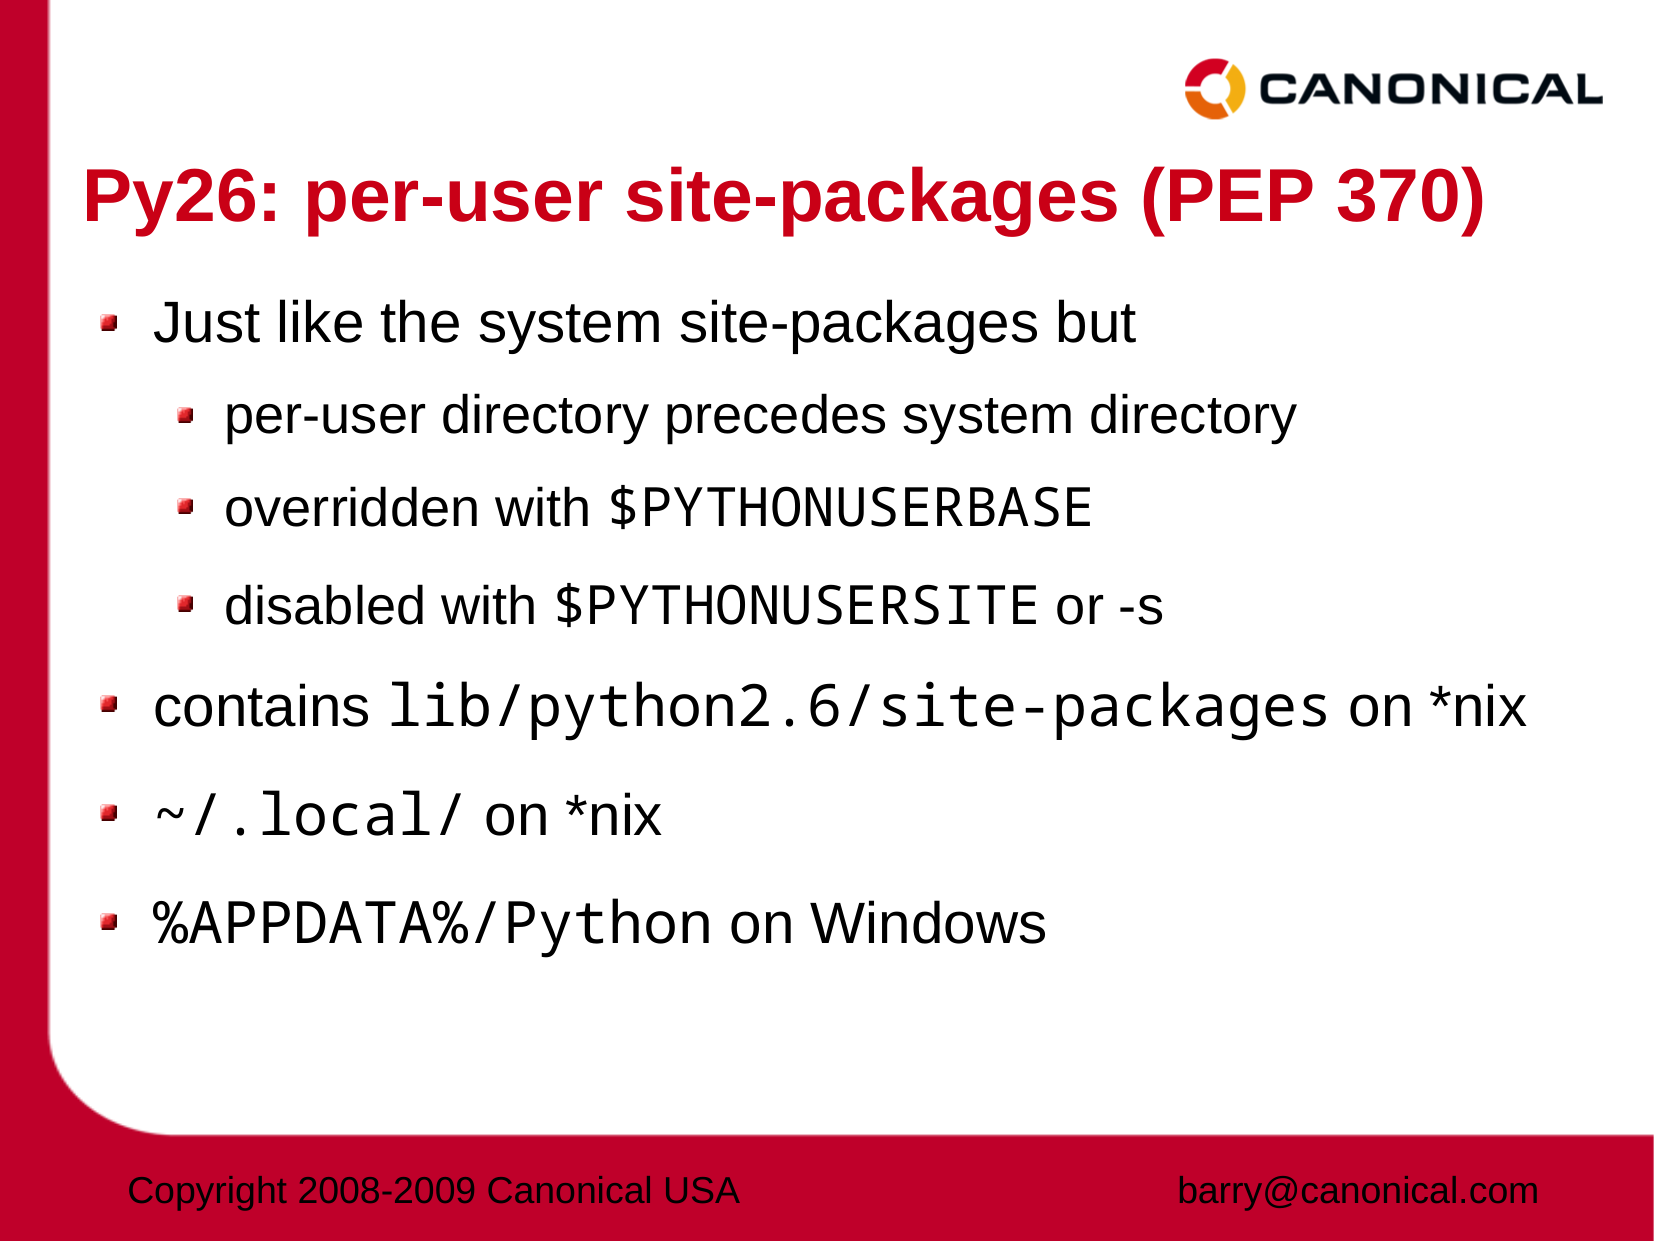

# Py26: per-user site-packages (PEP 370)
Just like the system site-packages but
per-user directory precedes system directory
overridden with $PYTHONUSERBASE
disabled with $PYTHONUSERSITE or -s
contains lib/python2.6/site-packages on *nix
~/.local/ on *nix
%APPDATA%/Python on Windows